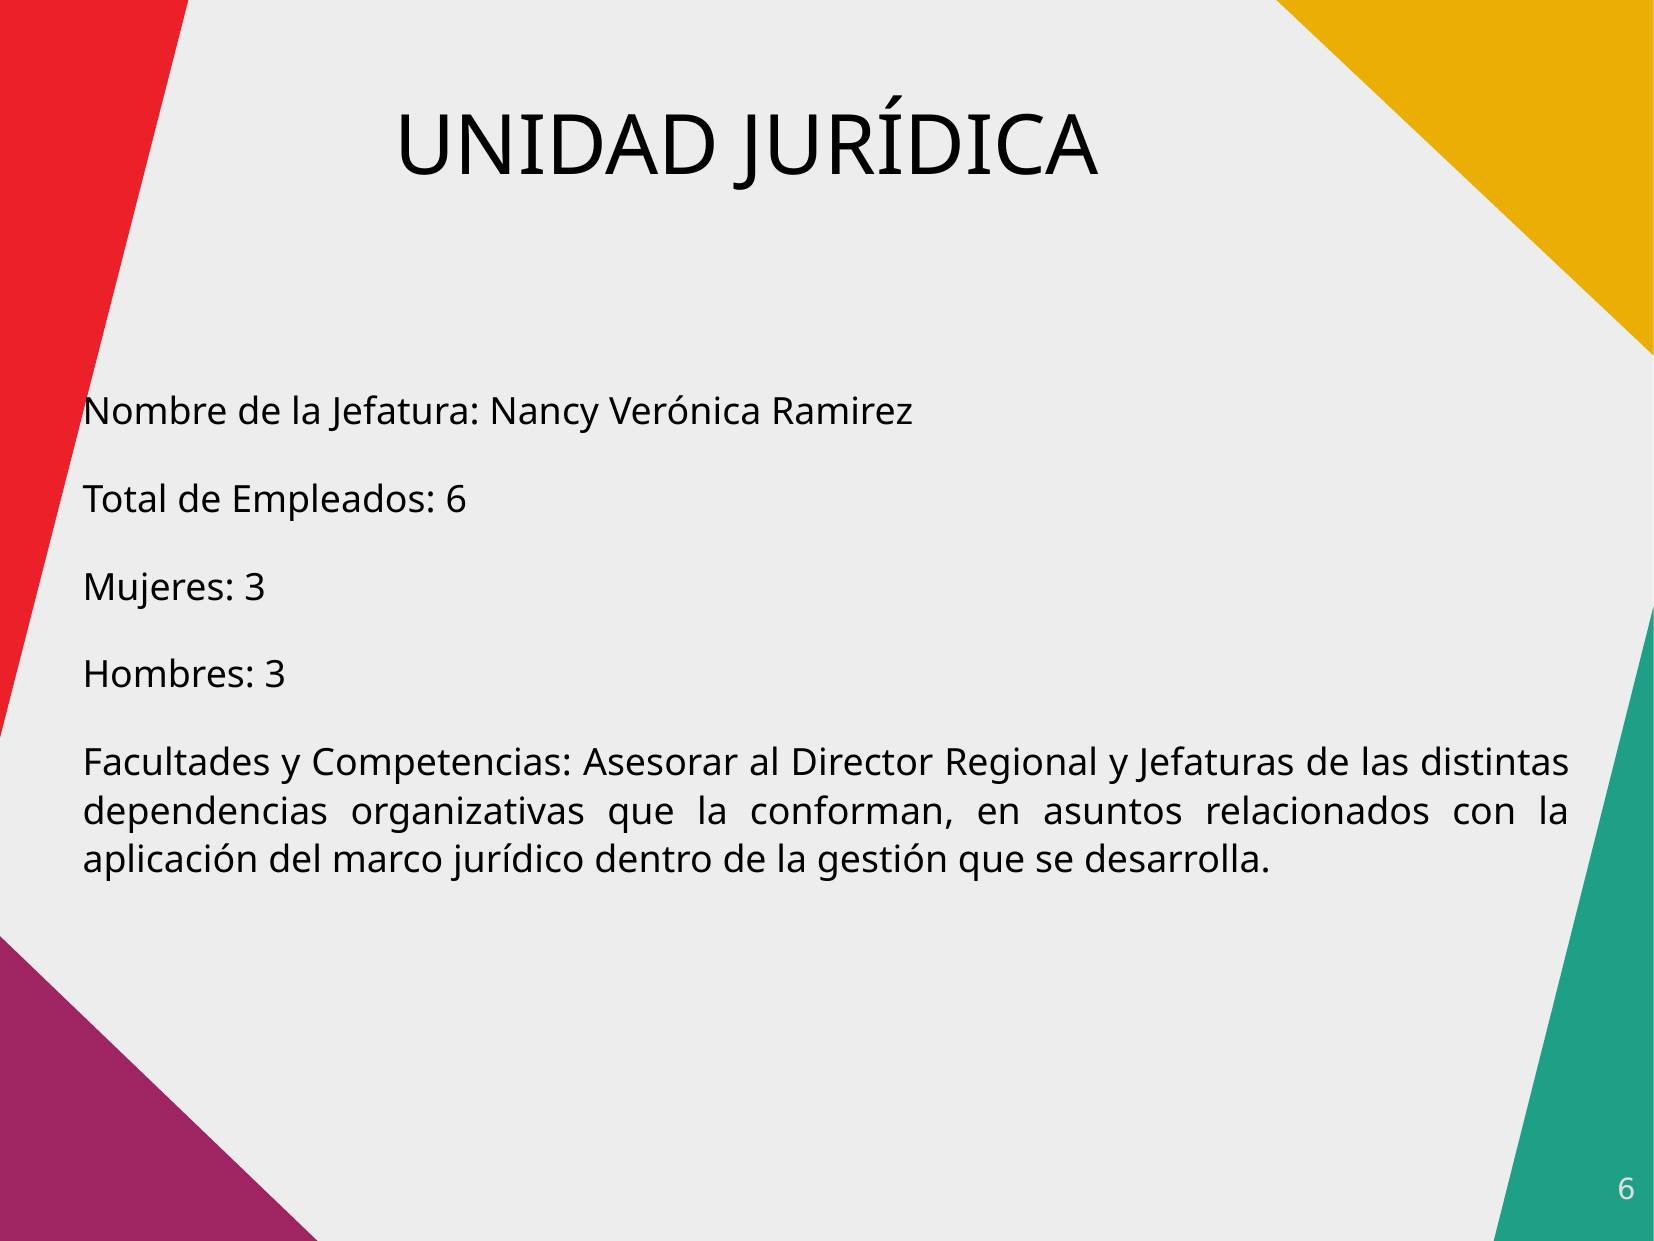

# UNIDAD JURÍDICA
Nombre de la Jefatura: Nancy Verónica Ramirez
Total de Empleados: 6
Mujeres: 3
Hombres: 3
Facultades y Competencias: Asesorar al Director Regional y Jefaturas de las distintas dependencias organizativas que la conforman, en asuntos relacionados con la aplicación del marco jurídico dentro de la gestión que se desarrolla.
6